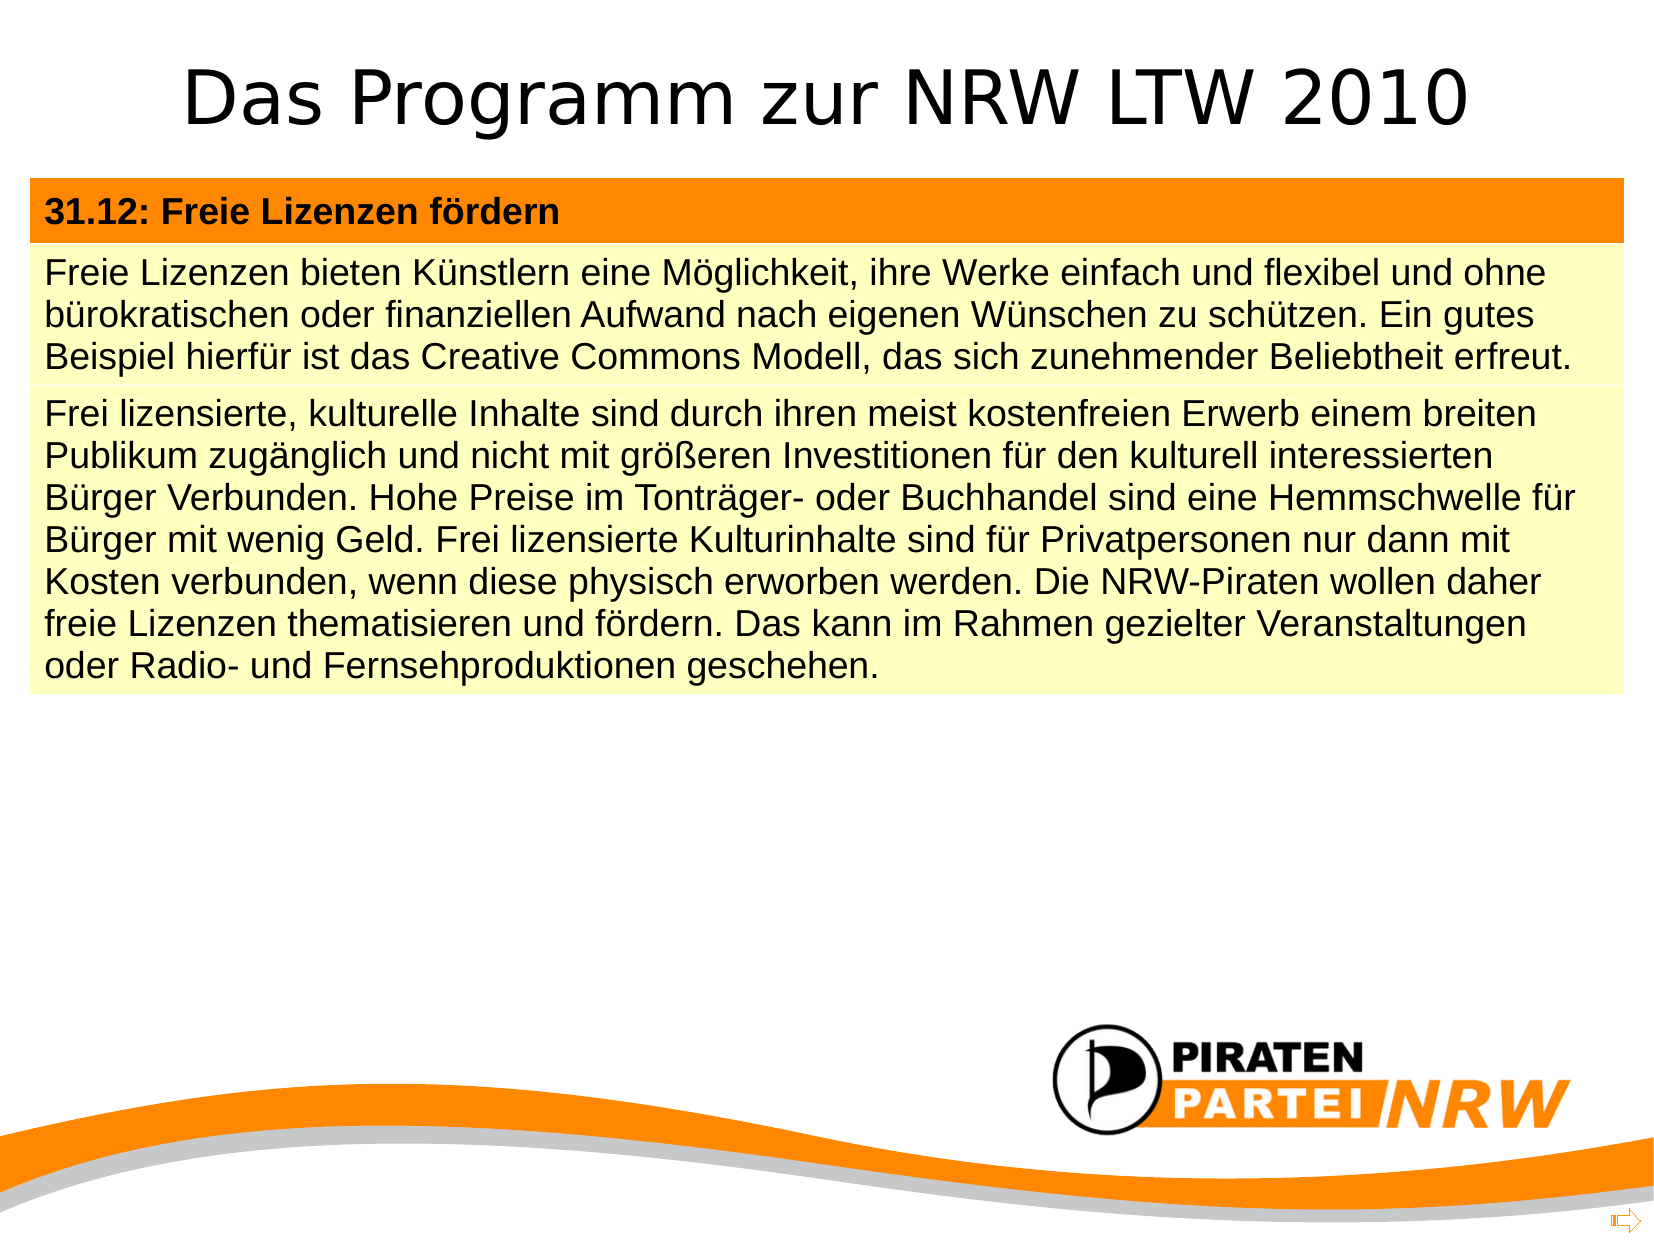

# Das Programm zur NRW LTW 2010
| 31.12: ﻿Freie Lizenzen fördern |
| --- |
| Freie Lizenzen bieten Künstlern eine Möglichkeit, ihre Werke einfach und flexibel und ohne bürokratischen oder finanziellen Aufwand nach eigenen Wünschen zu schützen. Ein gutes Beispiel hierfür ist das Creative Commons Modell, das sich zunehmender Beliebtheit erfreut. |
| Frei lizensierte, kulturelle Inhalte sind durch ihren meist kostenfreien Erwerb einem breiten Publikum zugänglich und nicht mit größeren Investitionen für den kulturell interessierten Bürger Verbunden. Hohe Preise im Tonträger- oder Buchhandel sind eine Hemmschwelle für Bürger mit wenig Geld. Frei lizensierte Kulturinhalte sind für Privatpersonen nur dann mit Kosten verbunden, wenn diese physisch erworben werden. Die NRW-Piraten wollen daher freie Lizenzen thematisieren und fördern. Das kann im Rahmen gezielter Veranstaltungen oder Radio- und Fernsehproduktionen geschehen. |